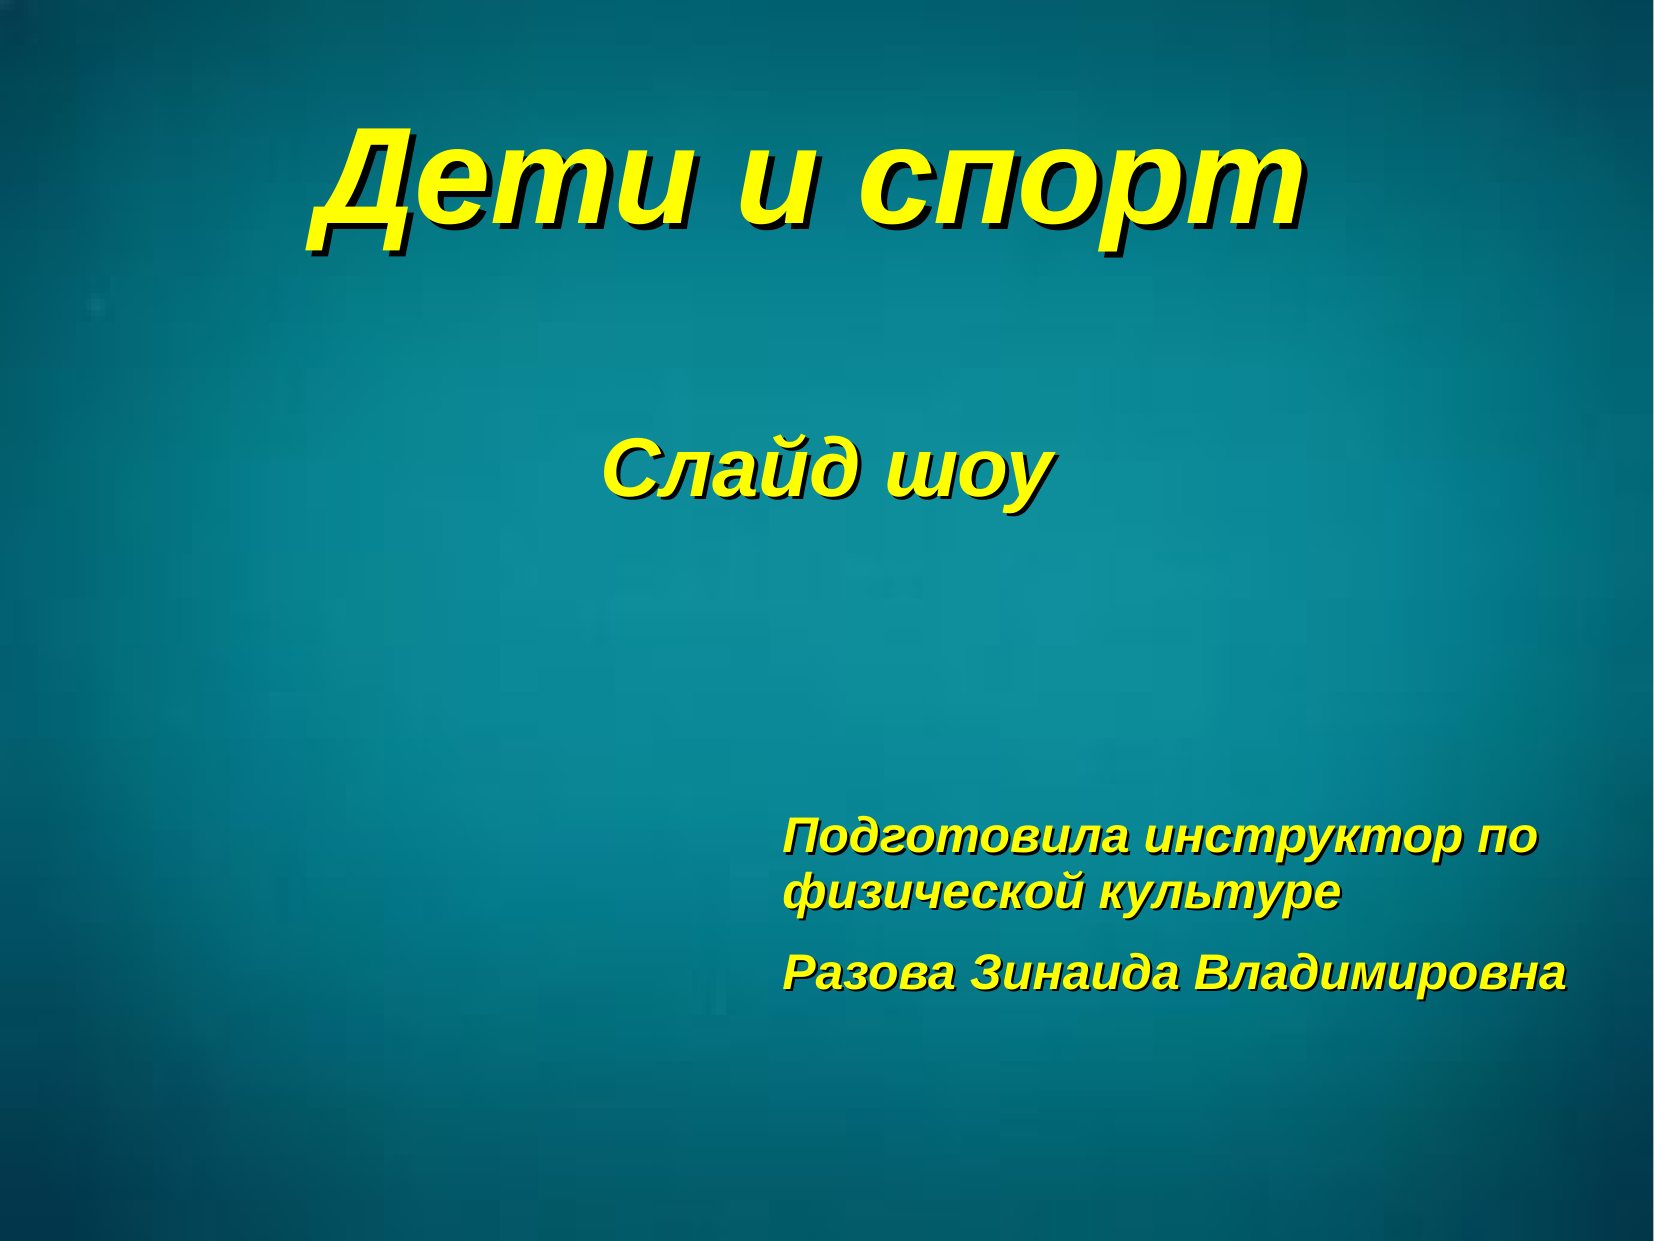

Дети и спорт
Слайд шоу
Слайд шоу
Подготовила инструктор по физической культуре
Разова Зинаида Владимировна